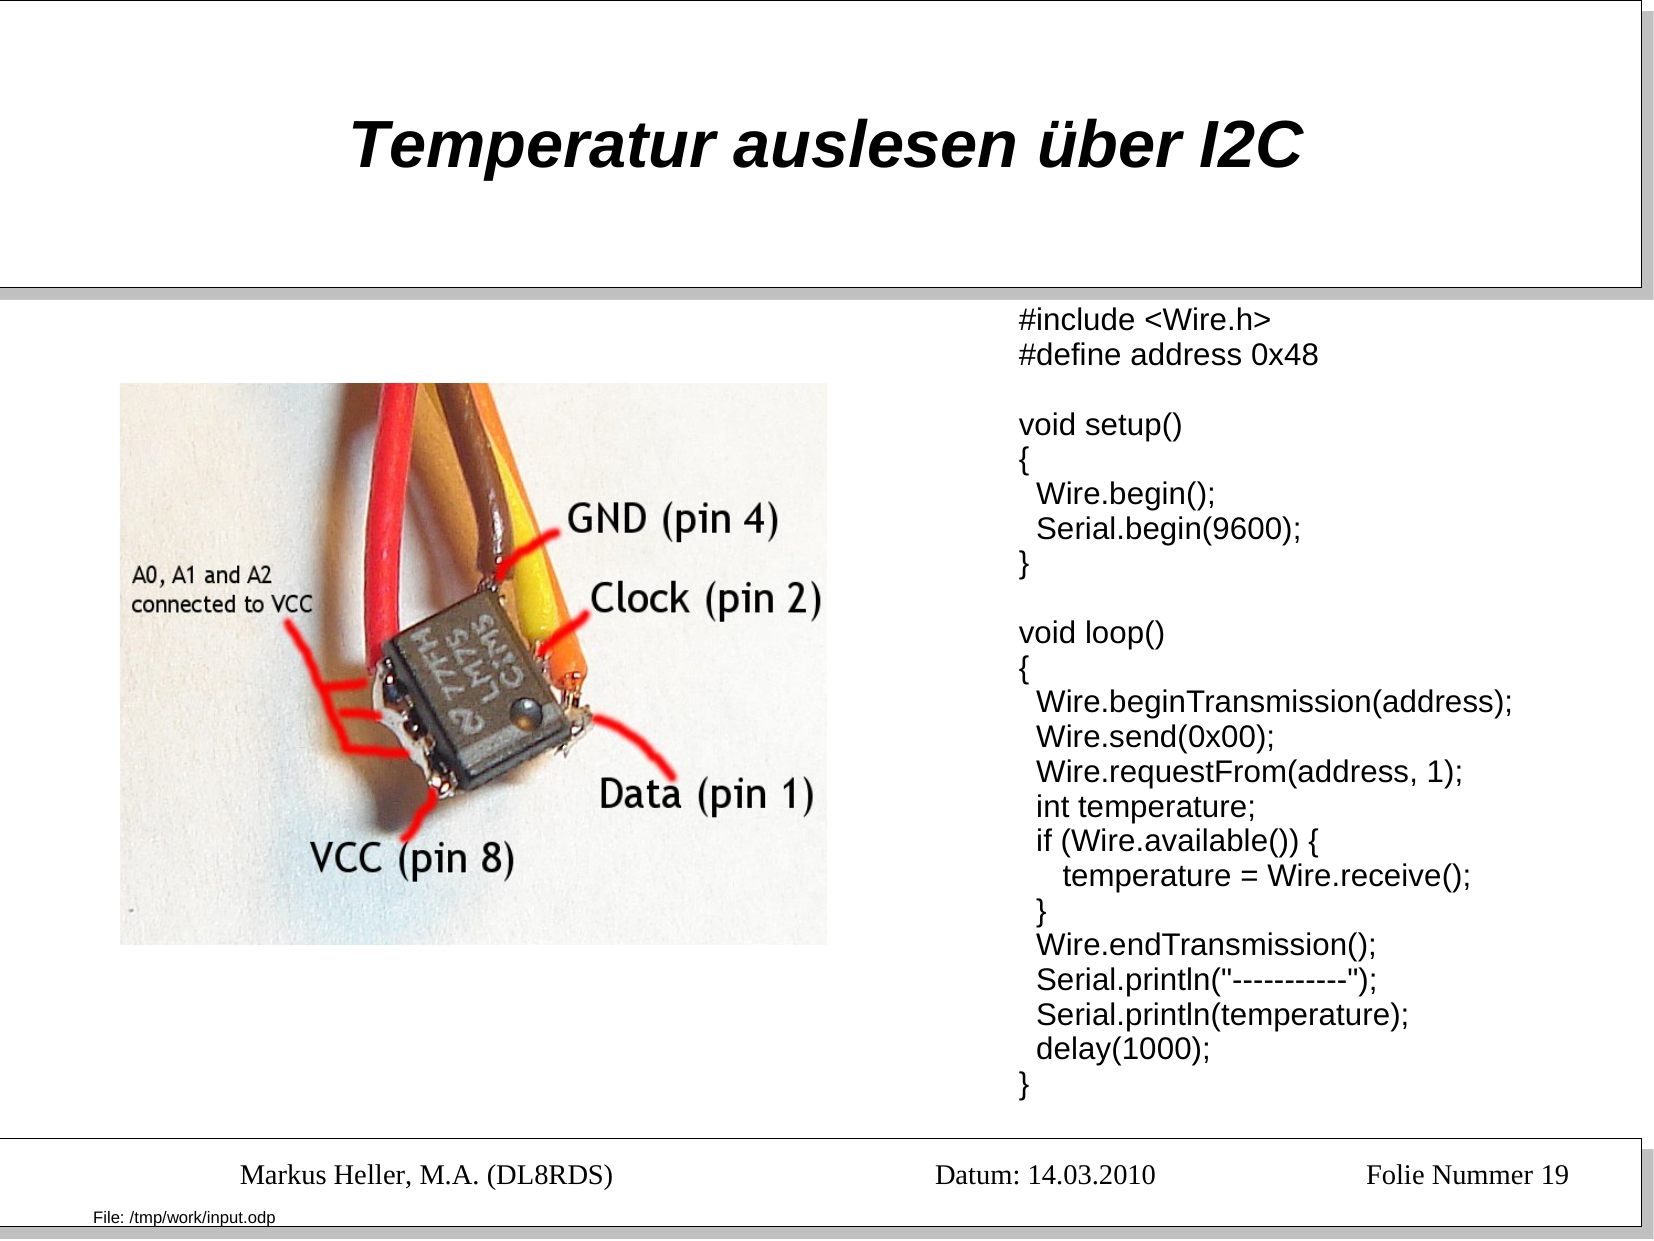

# Temperatur auslesen über I2C
#include <Wire.h>
#define address 0x48
void setup()
{
 Wire.begin();
 Serial.begin(9600);
}
void loop()
{
 Wire.beginTransmission(address);
 Wire.send(0x00);
 Wire.requestFrom(address, 1);
 int temperature;
 if (Wire.available()) {
 temperature = Wire.receive();
 }
 Wire.endTransmission();
 Serial.println("-----------");
 Serial.println(temperature);
 delay(1000);
}